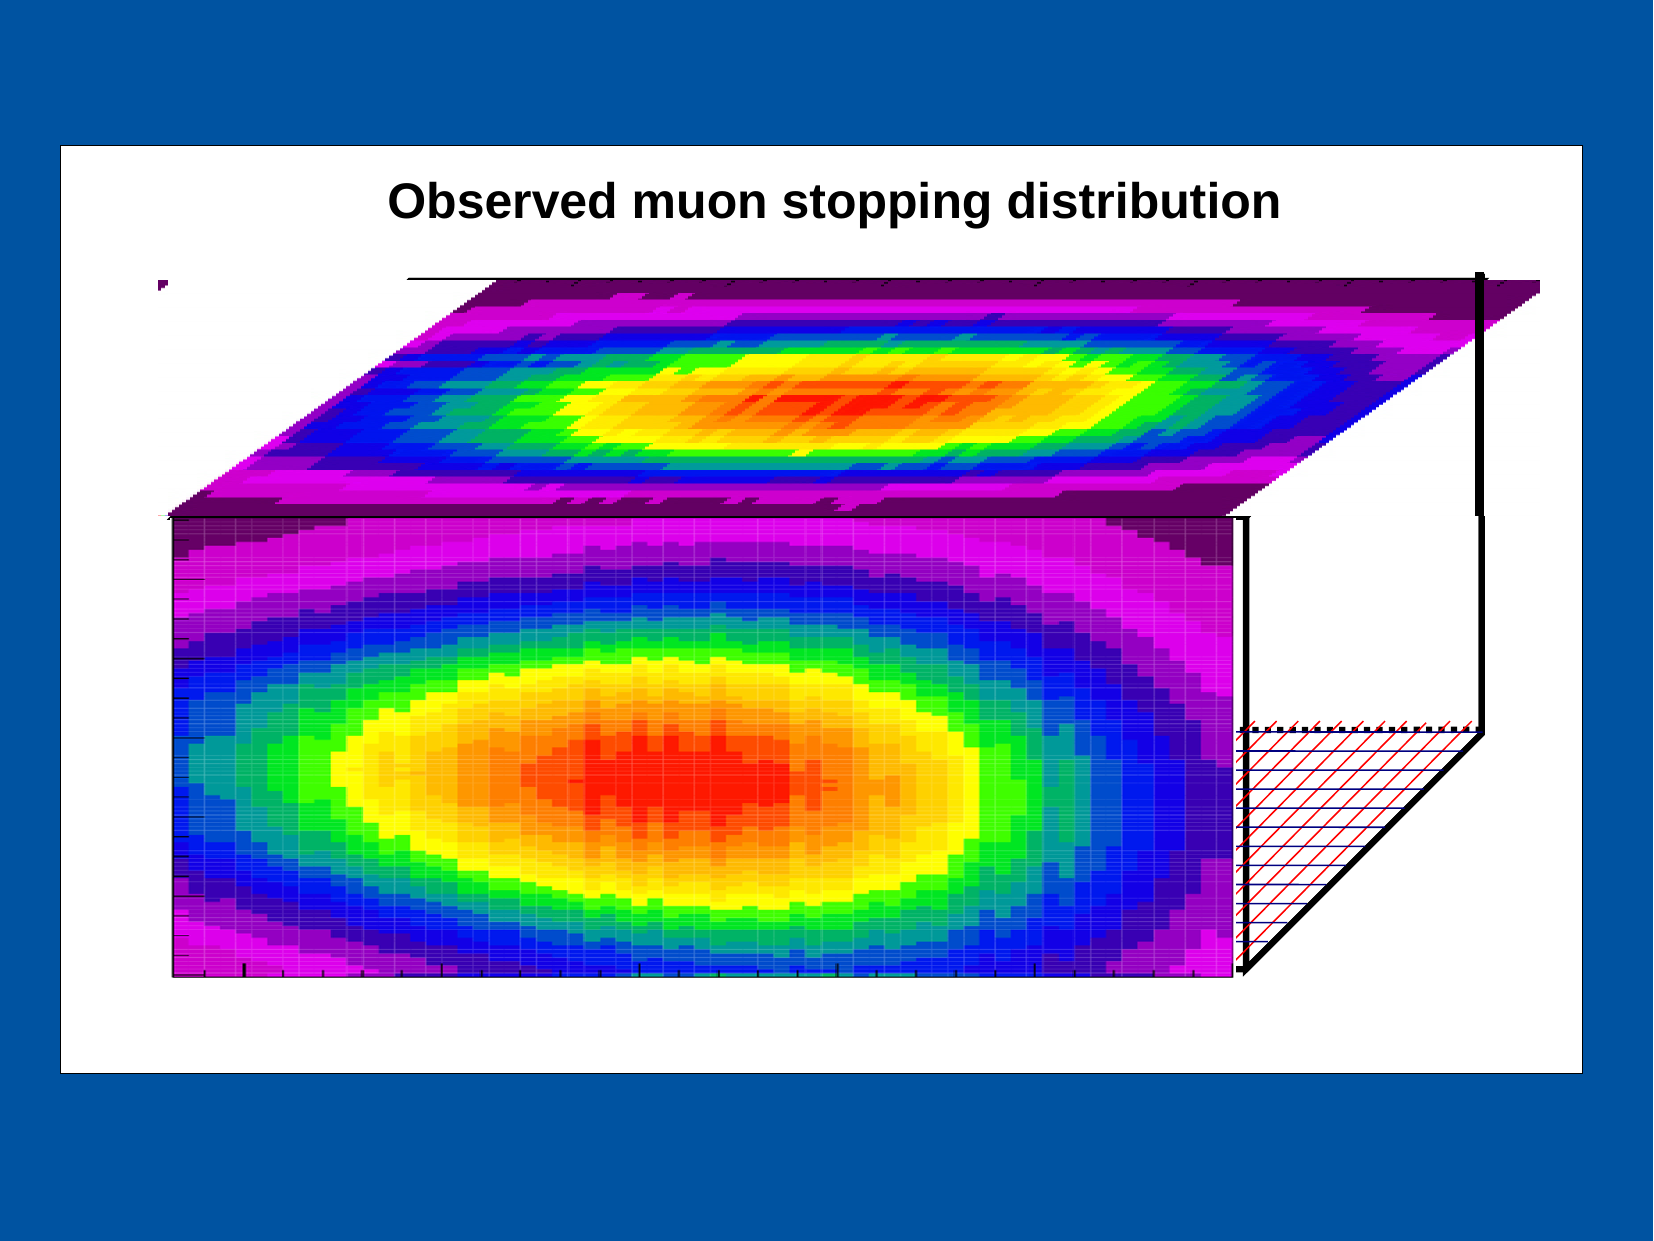

Observed muon stopping distribution
E
p
e-